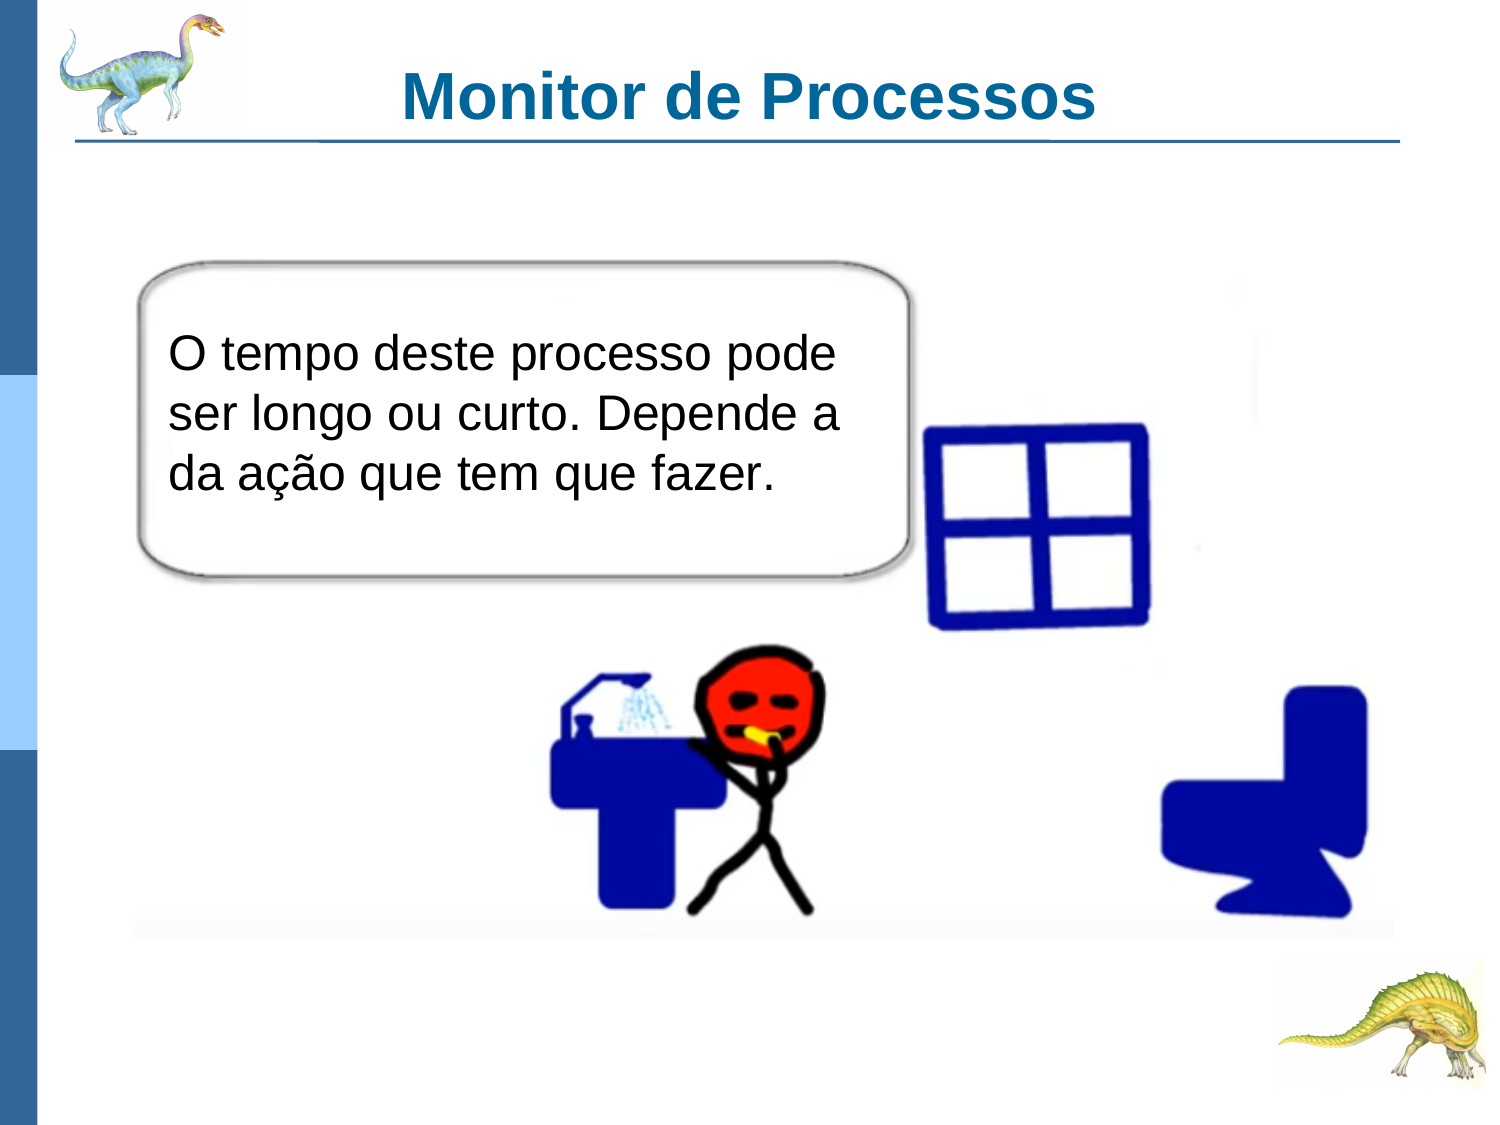

Monitor de Processos
O tempo deste processo pode ser longo ou curto. Depende a da ação que tem que fazer.